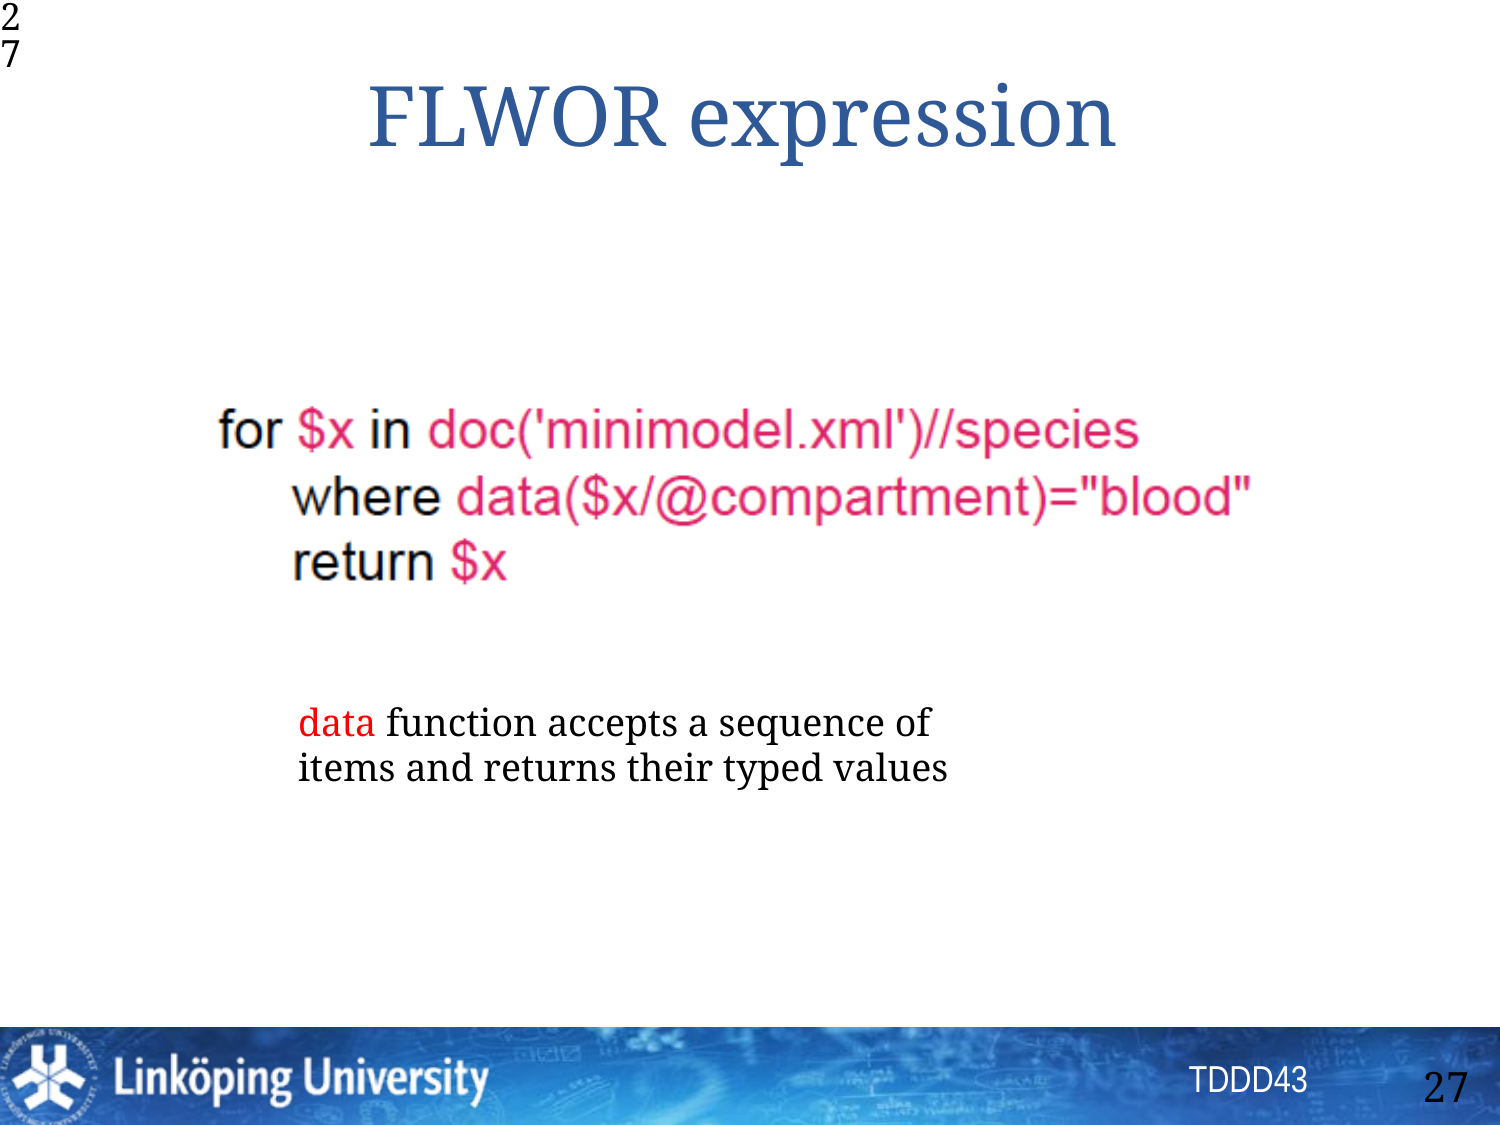

# FLWOR expression
data function accepts a sequence of items and returns their typed values